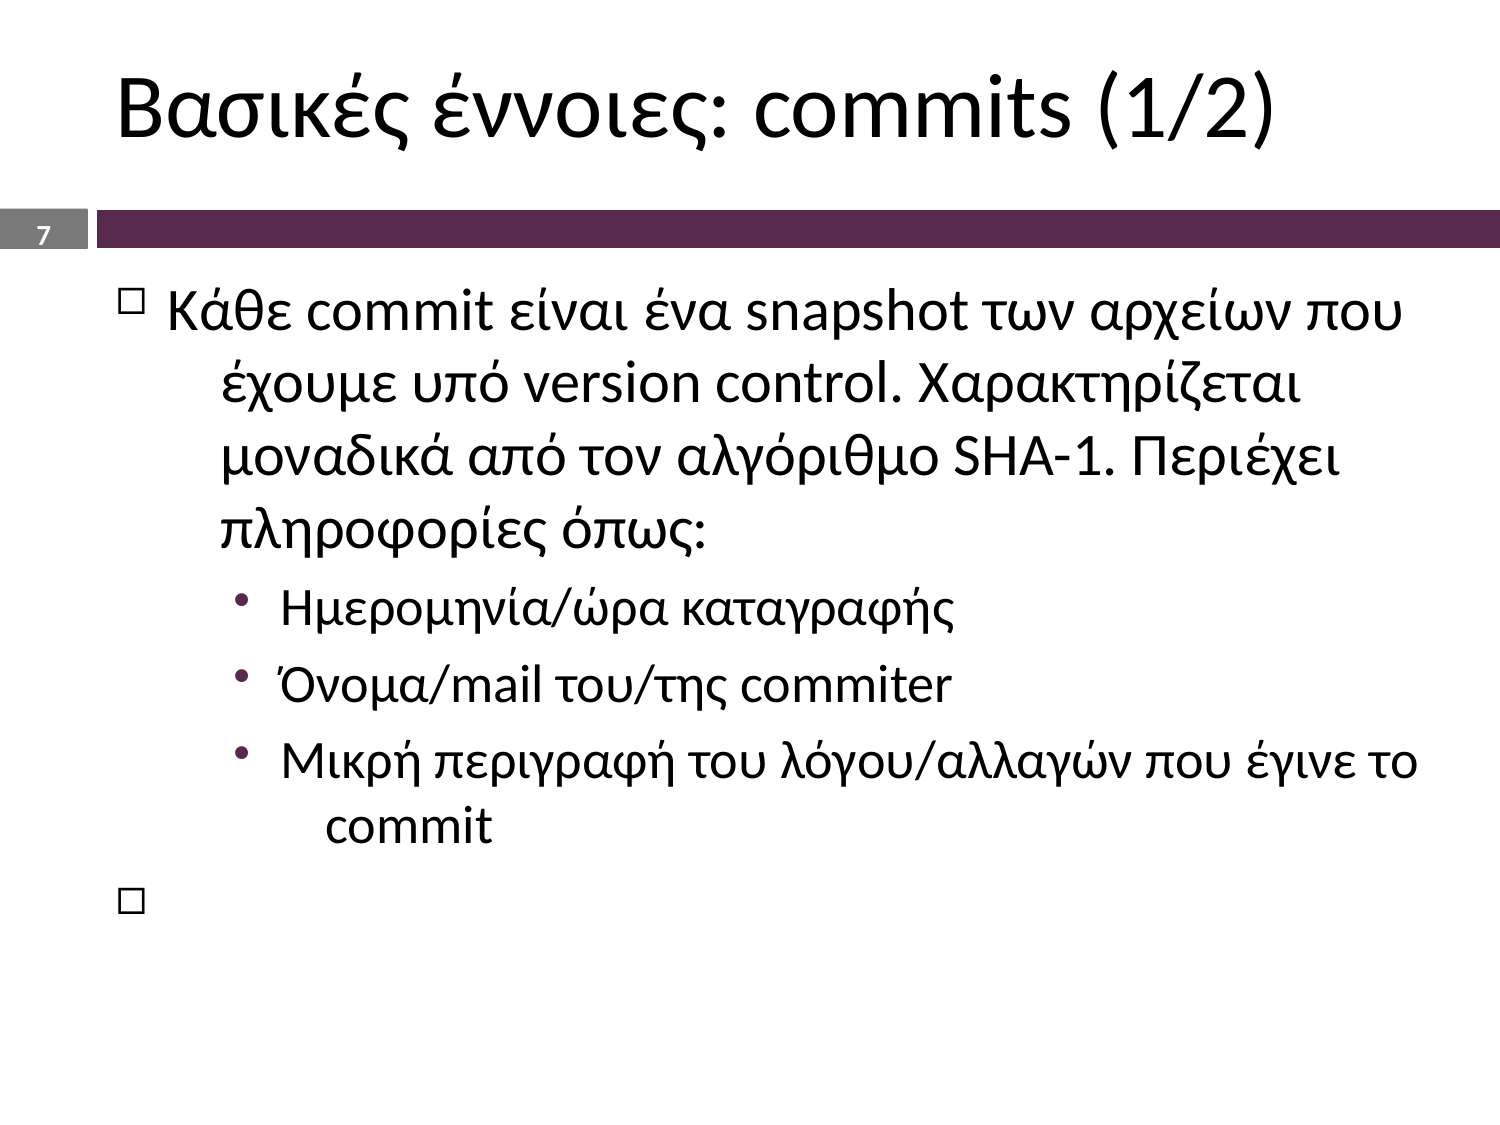

# Βασικές έννοιες: commits (1/2)
Κάθε commit είναι ένα snapshot των αρχείων που έχουμε υπό version control. Χαρακτηρίζεται μοναδικά από τον αλγόριθμο SHA-1. Περιέχει πληροφορίες όπως:
Ημερομηνία/ώρα καταγραφής
Όνομα/mail του/της commiter
Μικρή περιγραφή του λόγου/αλλαγών που έγινε το commit